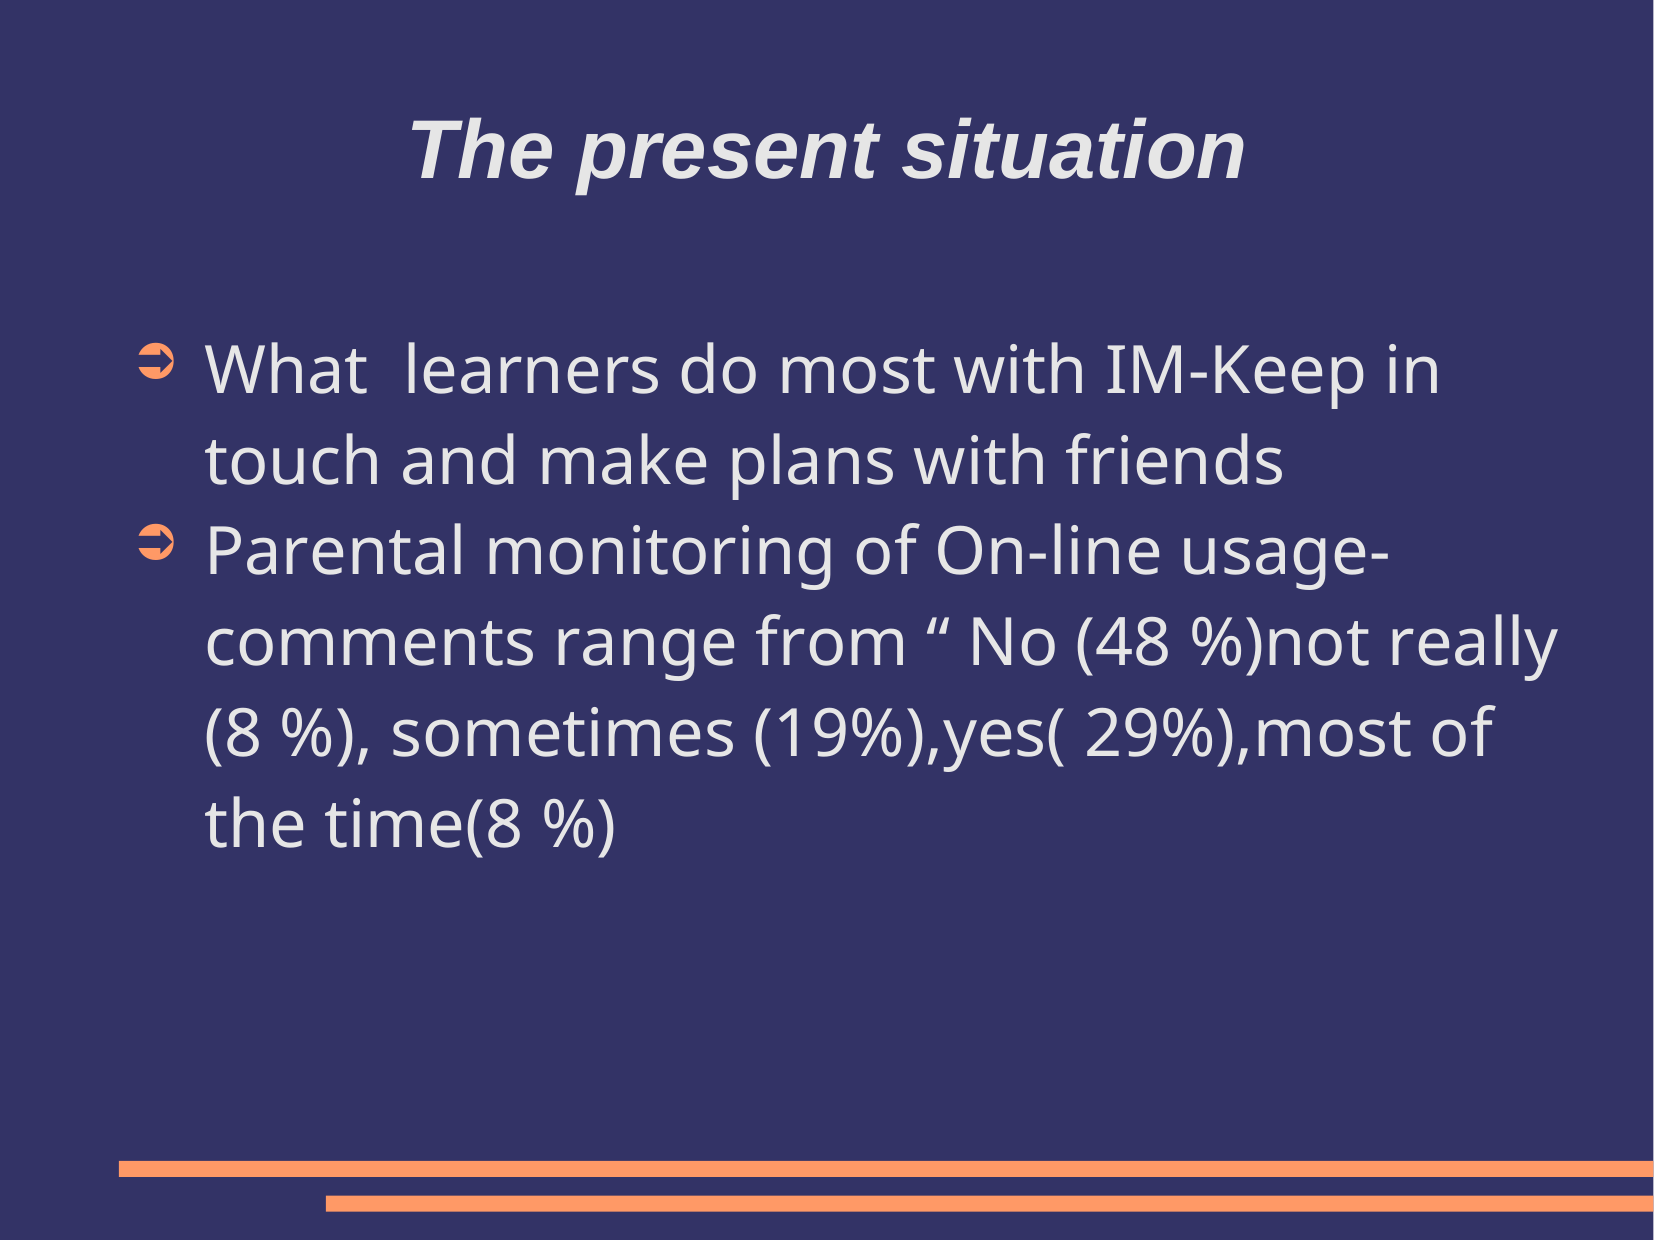

# The present situation
What learners do most with IM-Keep in touch and make plans with friends
Parental monitoring of On-line usage-comments range from “ No (48 %)not really (8 %), sometimes (19%),yes( 29%),most of the time(8 %)